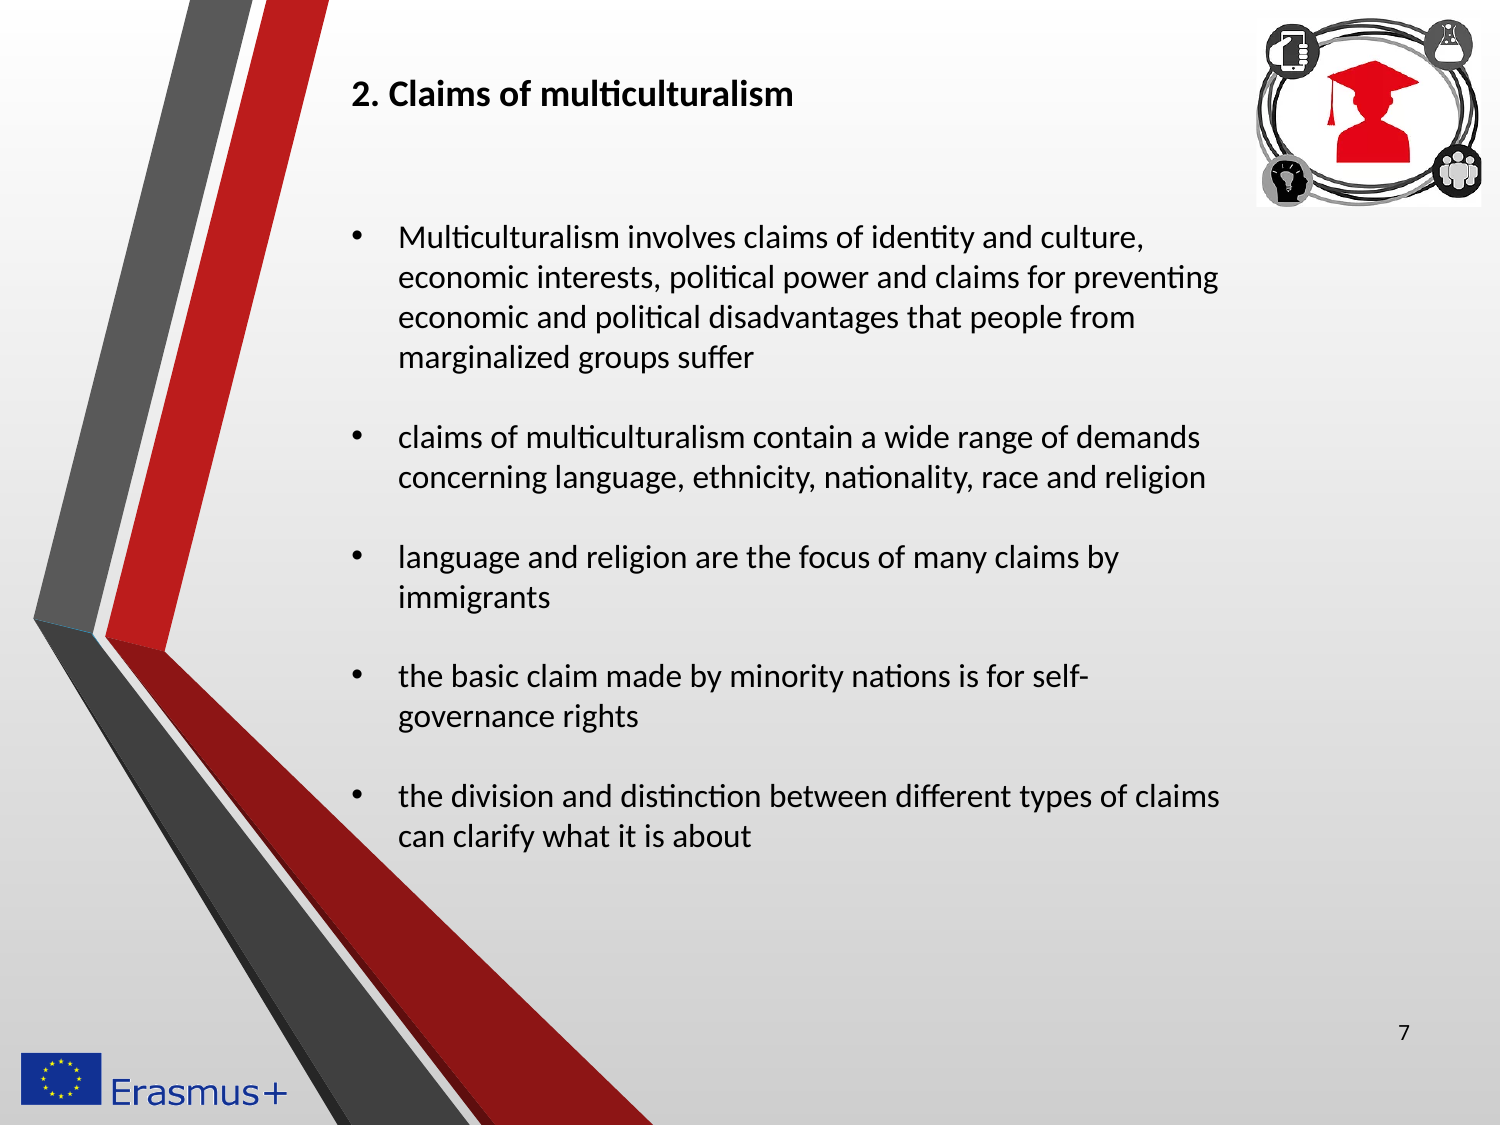

2. Claims of multiculturalism
Multiculturalism involves claims of identity and culture, economic interests, political power and claims for preventing economic and political disadvantages that people from marginalized groups suffer
claims of multiculturalism contain a wide range of demands concerning language, ethnicity, nationality, race and religion
language and religion are the focus of many claims by immigrants
the basic claim made by minority nations is for self-governance rights
the division and distinction between different types of claims can clarify what it is about